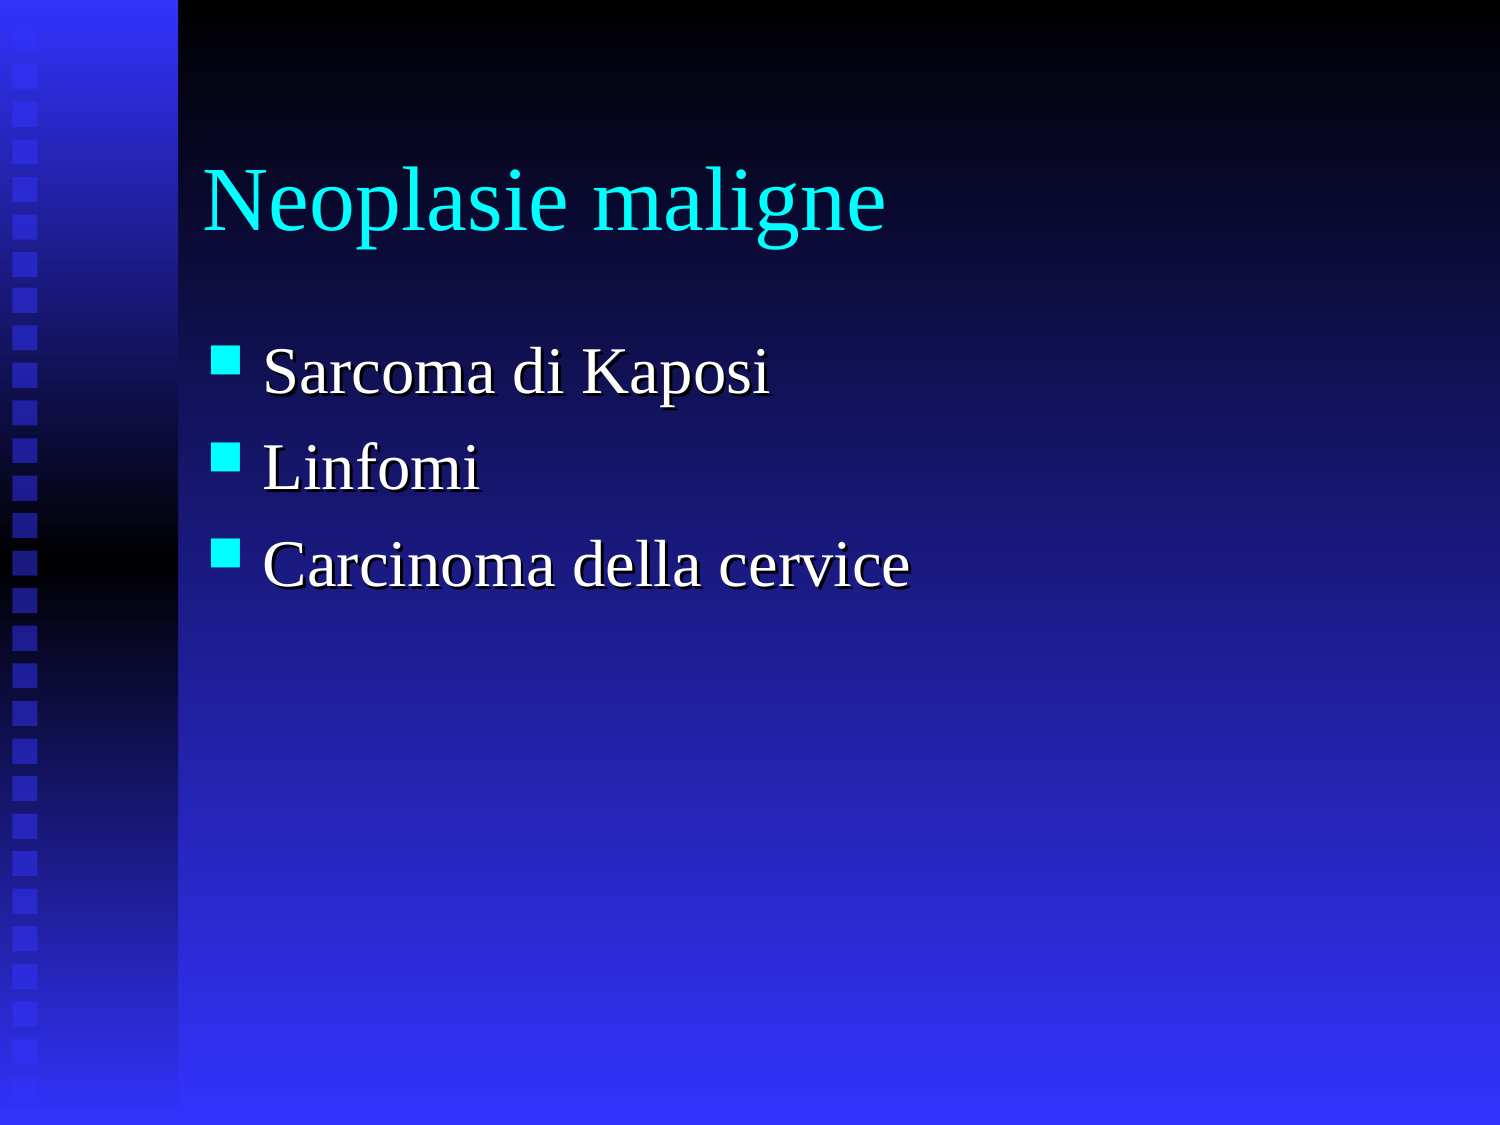

Neoplasie maligne
Sarcoma di Kaposi
Linfomi
Carcinoma della cervice